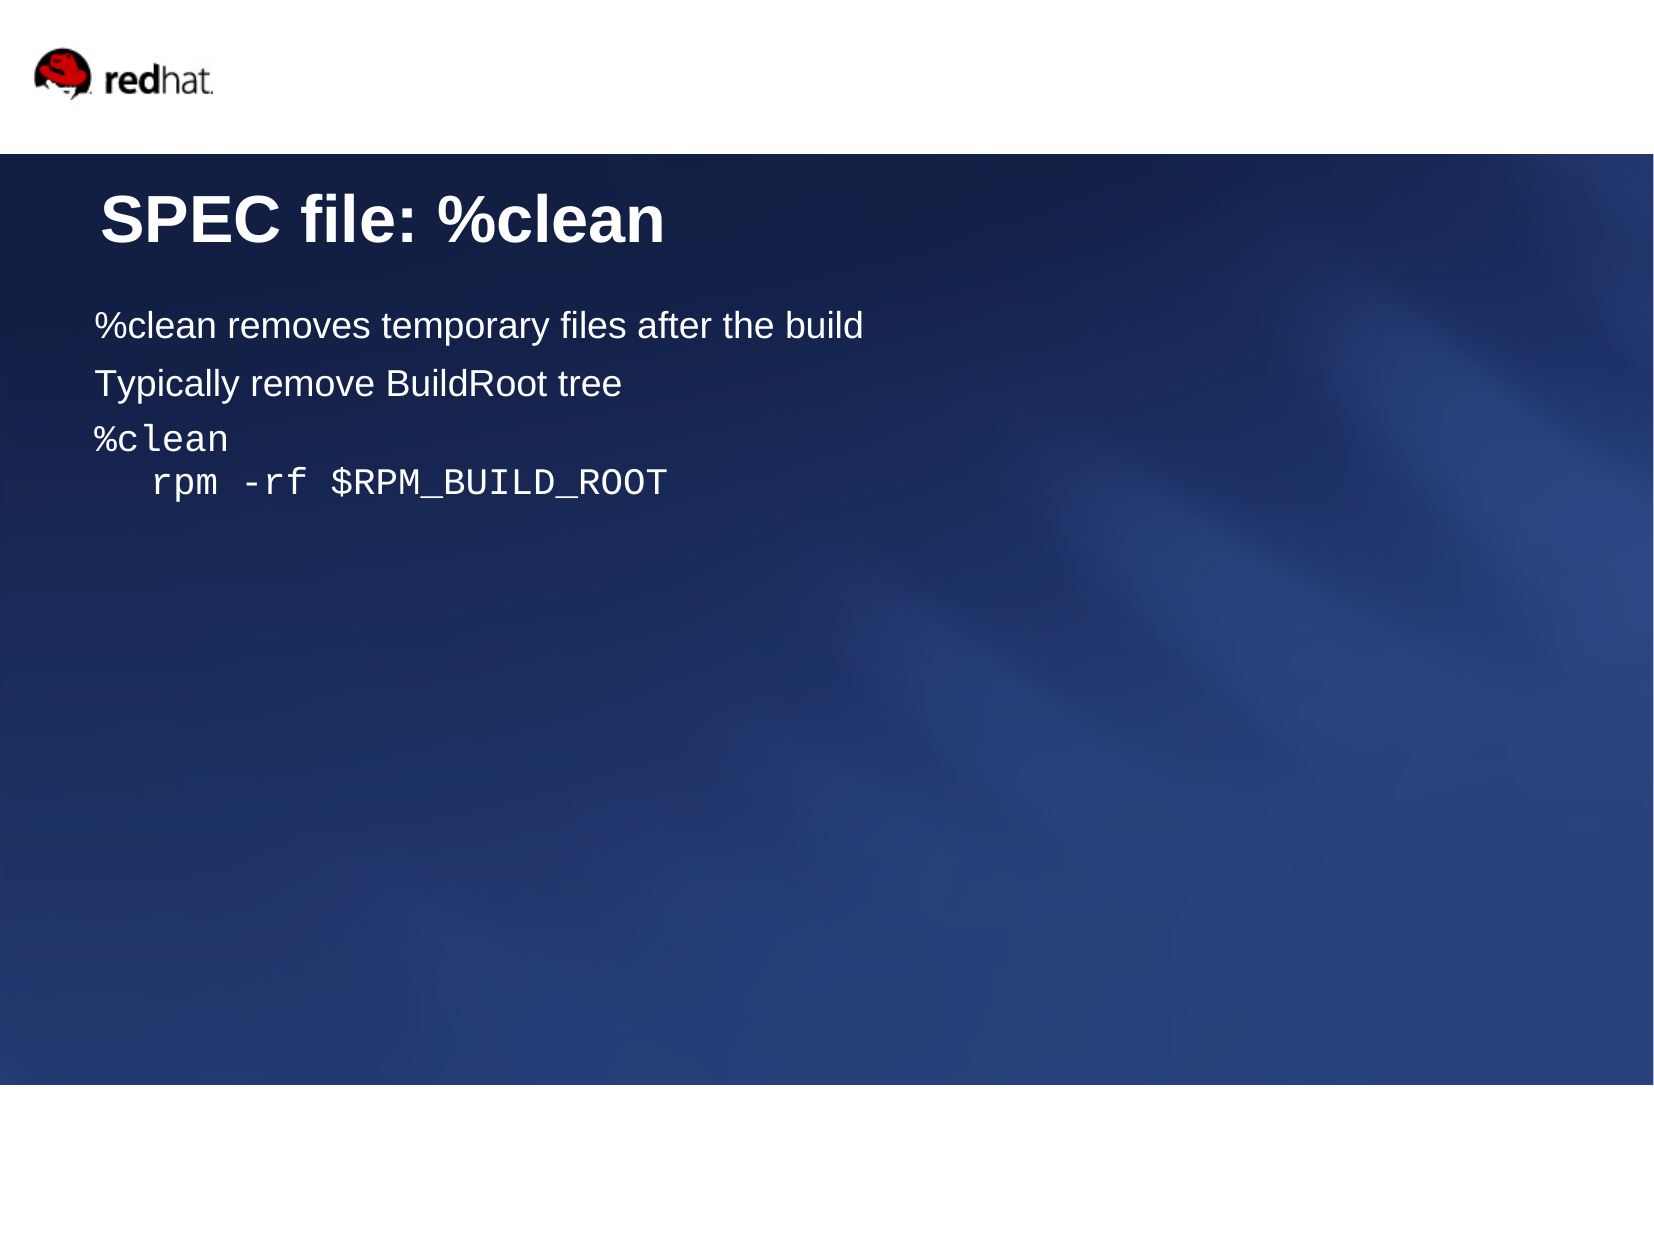

# SPEC file: %clean
%clean removes temporary files after the build
Typically remove BuildRoot tree
%clean
rpm -rf $RPM_BUILD_ROOT